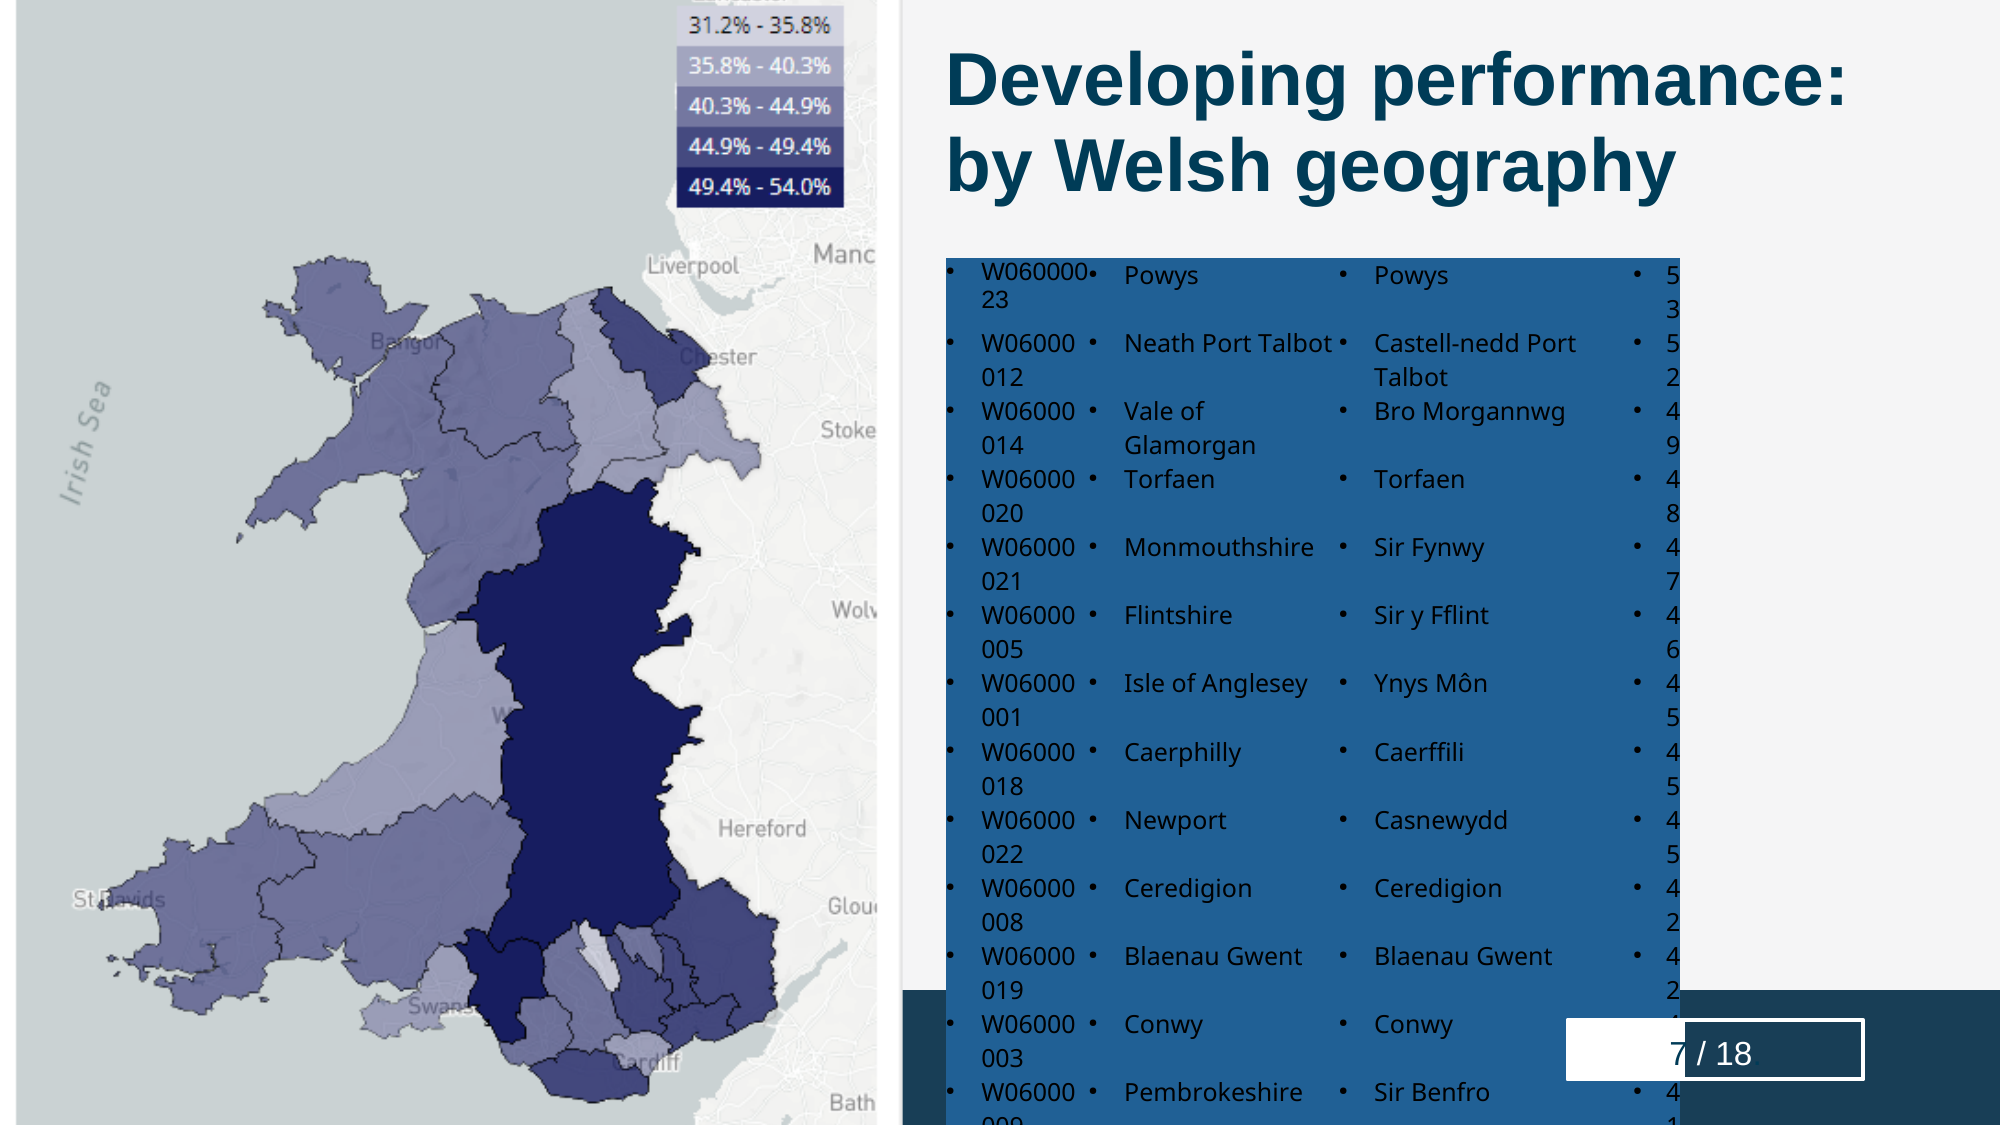

Developing performance: by Welsh geography
| W06000023 | Powys | Powys | 53 |
| --- | --- | --- | --- |
| W06000012 | Neath Port Talbot | Castell-nedd Port Talbot | 52 |
| W06000014 | Vale of Glamorgan | Bro Morgannwg | 49 |
| W06000020 | Torfaen | Torfaen | 48 |
| W06000021 | Monmouthshire | Sir Fynwy | 47 |
| W06000005 | Flintshire | Sir y Fflint | 46 |
| W06000001 | Isle of Anglesey | Ynys Môn | 45 |
| W06000018 | Caerphilly | Caerffili | 45 |
| W06000022 | Newport | Casnewydd | 45 |
| W06000008 | Ceredigion | Ceredigion | 42 |
| W06000019 | Blaenau Gwent | Blaenau Gwent | 42 |
| W06000003 | Conwy | Conwy | 41 |
| W06000009 | Pembrokeshire | Sir Benfro | 41 |
| W06000010 | Carmarthenshire | Sir Gaerfyrddin | 41 |
| W06000011 | Swansea | Abertawe | 41 |
| W06000013 | Bridgend | Pen-y-bont ar Ogwr | 41 |
| W06000004 | Denbighshire | Sir Ddinbych | 39 |
| W06000016 | Rhondda Cynon Taf | Rhondda Cynon Taf | 39 |
| W06000006 | Wrexham | Wrecsam | 38 |
| W06000015 | Cardiff | Caerdydd | 38 |
| W06000002 | Gwynedd | Gwynedd | 35 |
| W06000024 | Merthyr Tydfil | Merthyr Tudful | 33 |
7 / 18.